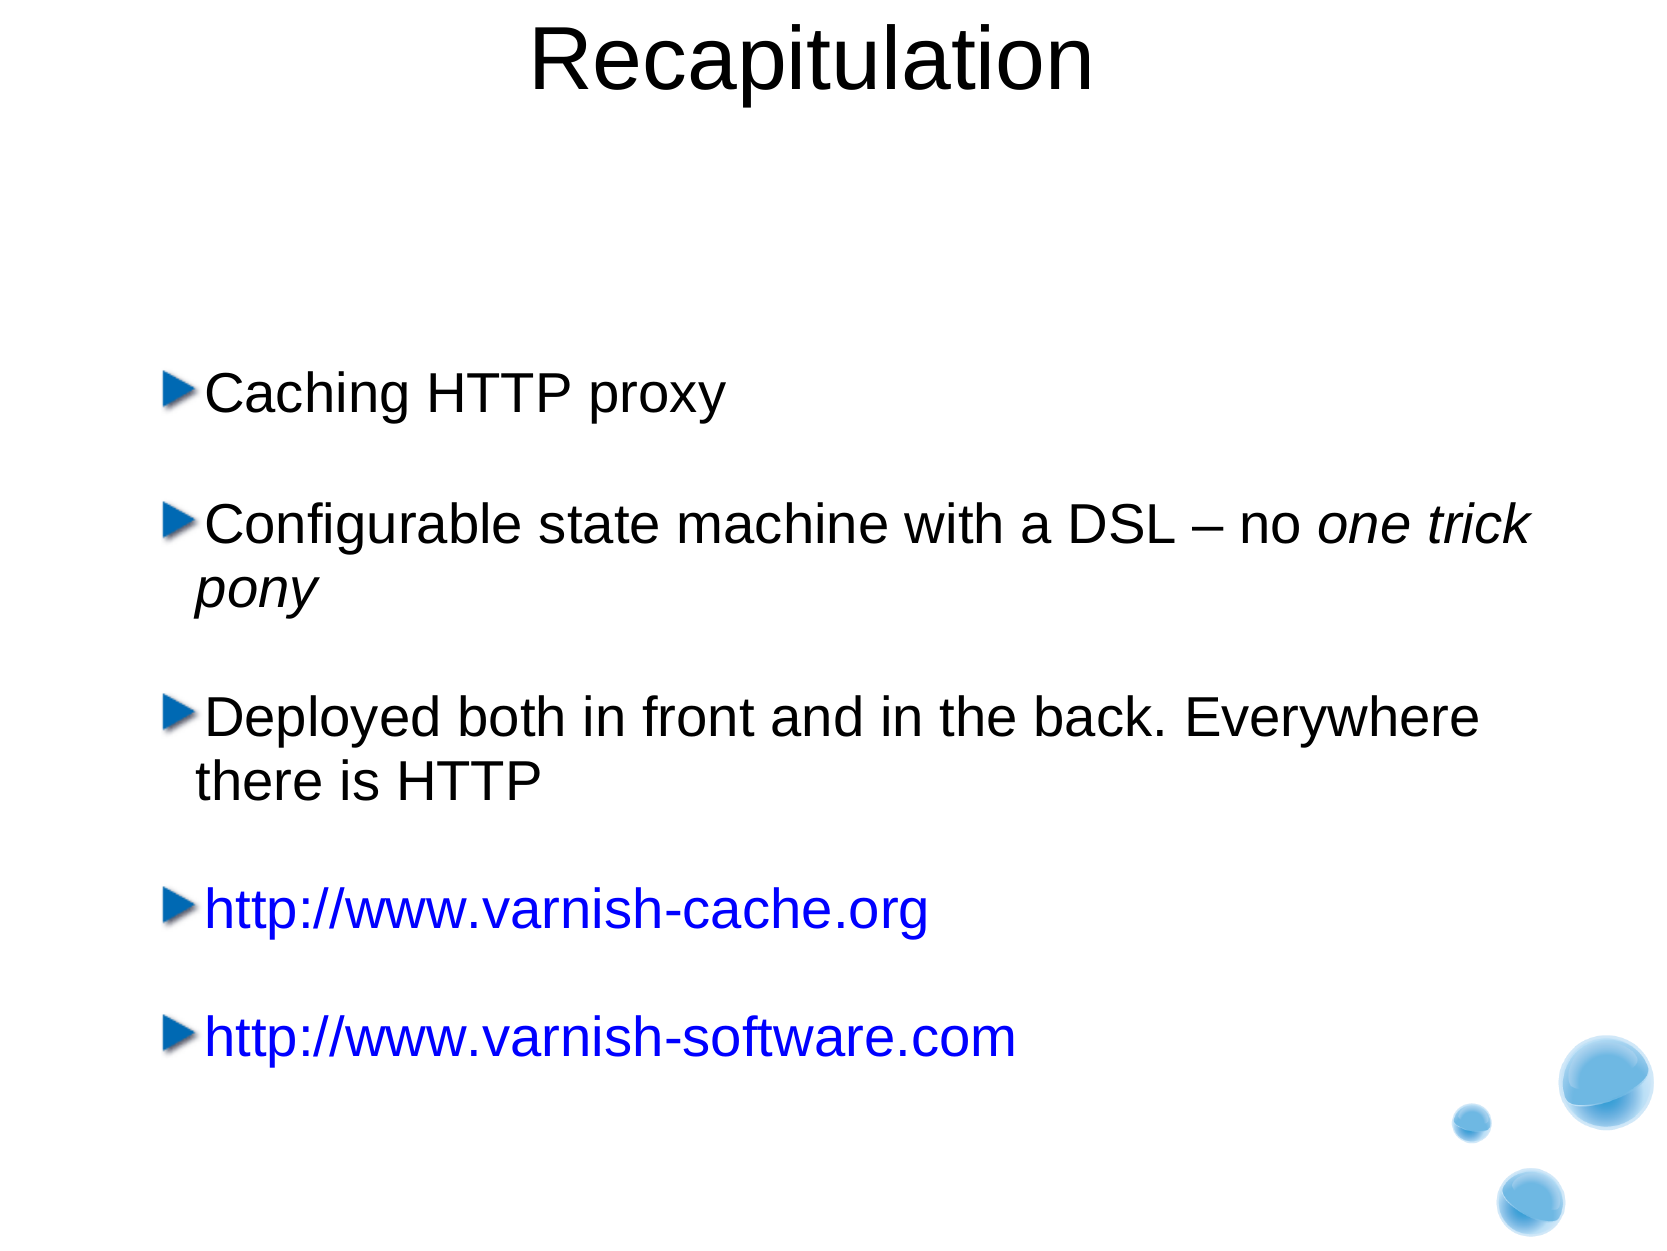

# Recapitulation
Caching HTTP proxy
Configurable state machine with a DSL – no one trick pony
Deployed both in front and in the back. Everywhere there is HTTP
http://www.varnish-cache.org
http://www.varnish-software.com